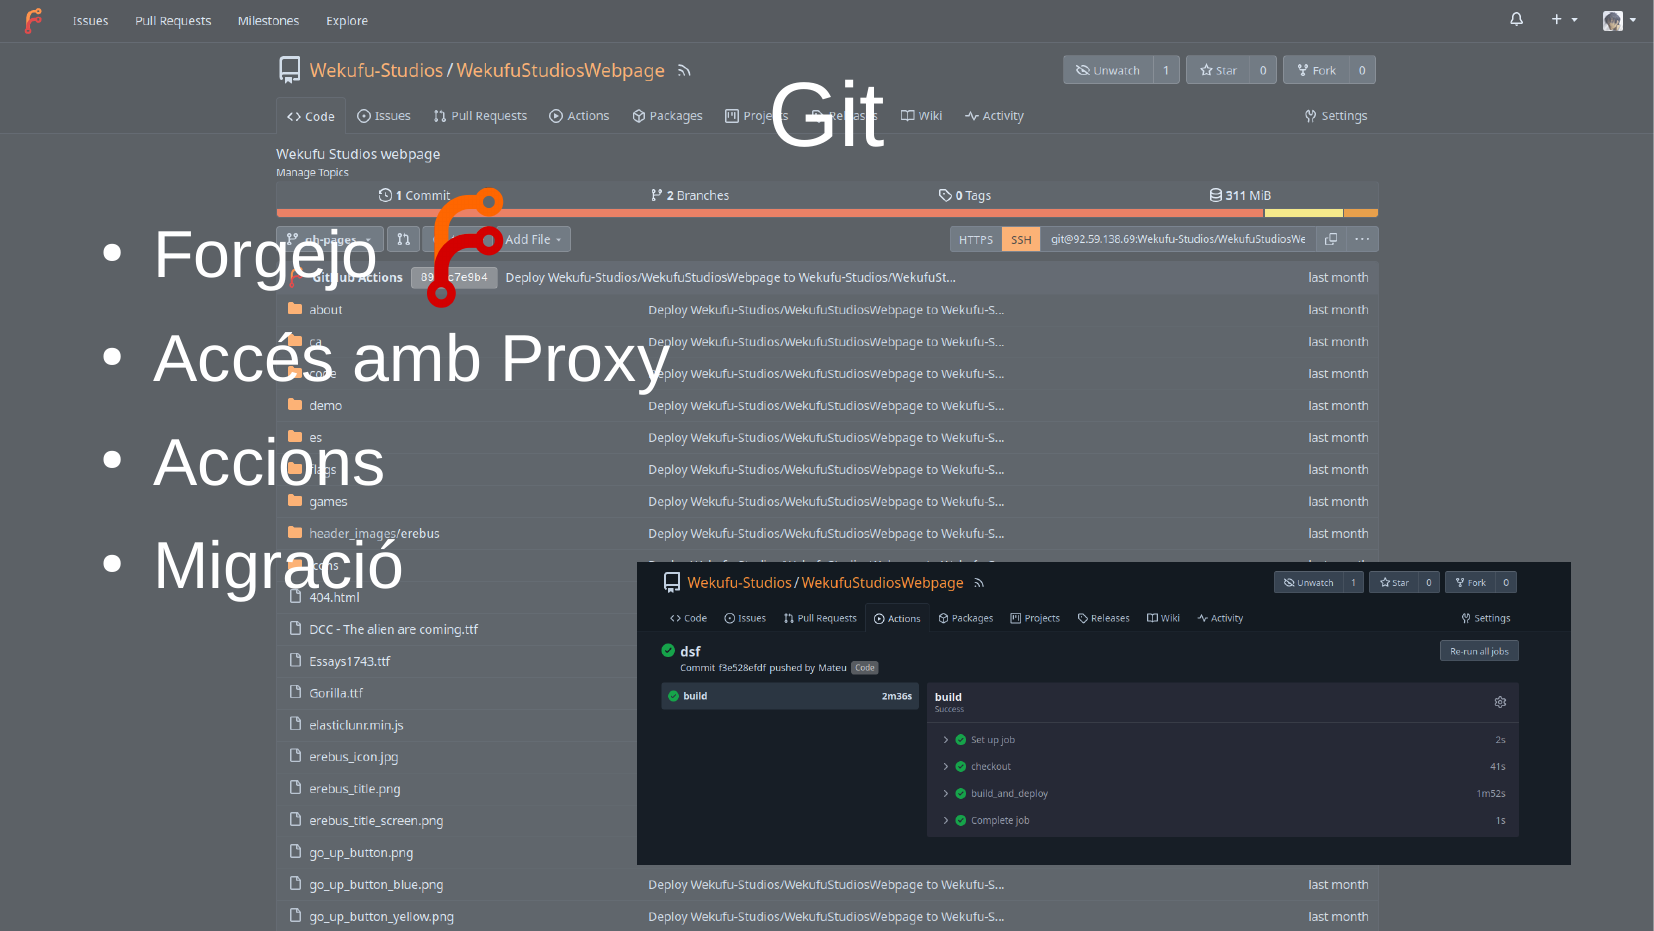

# Git
Forgejo
Accés amb Proxy
Accions
Migració